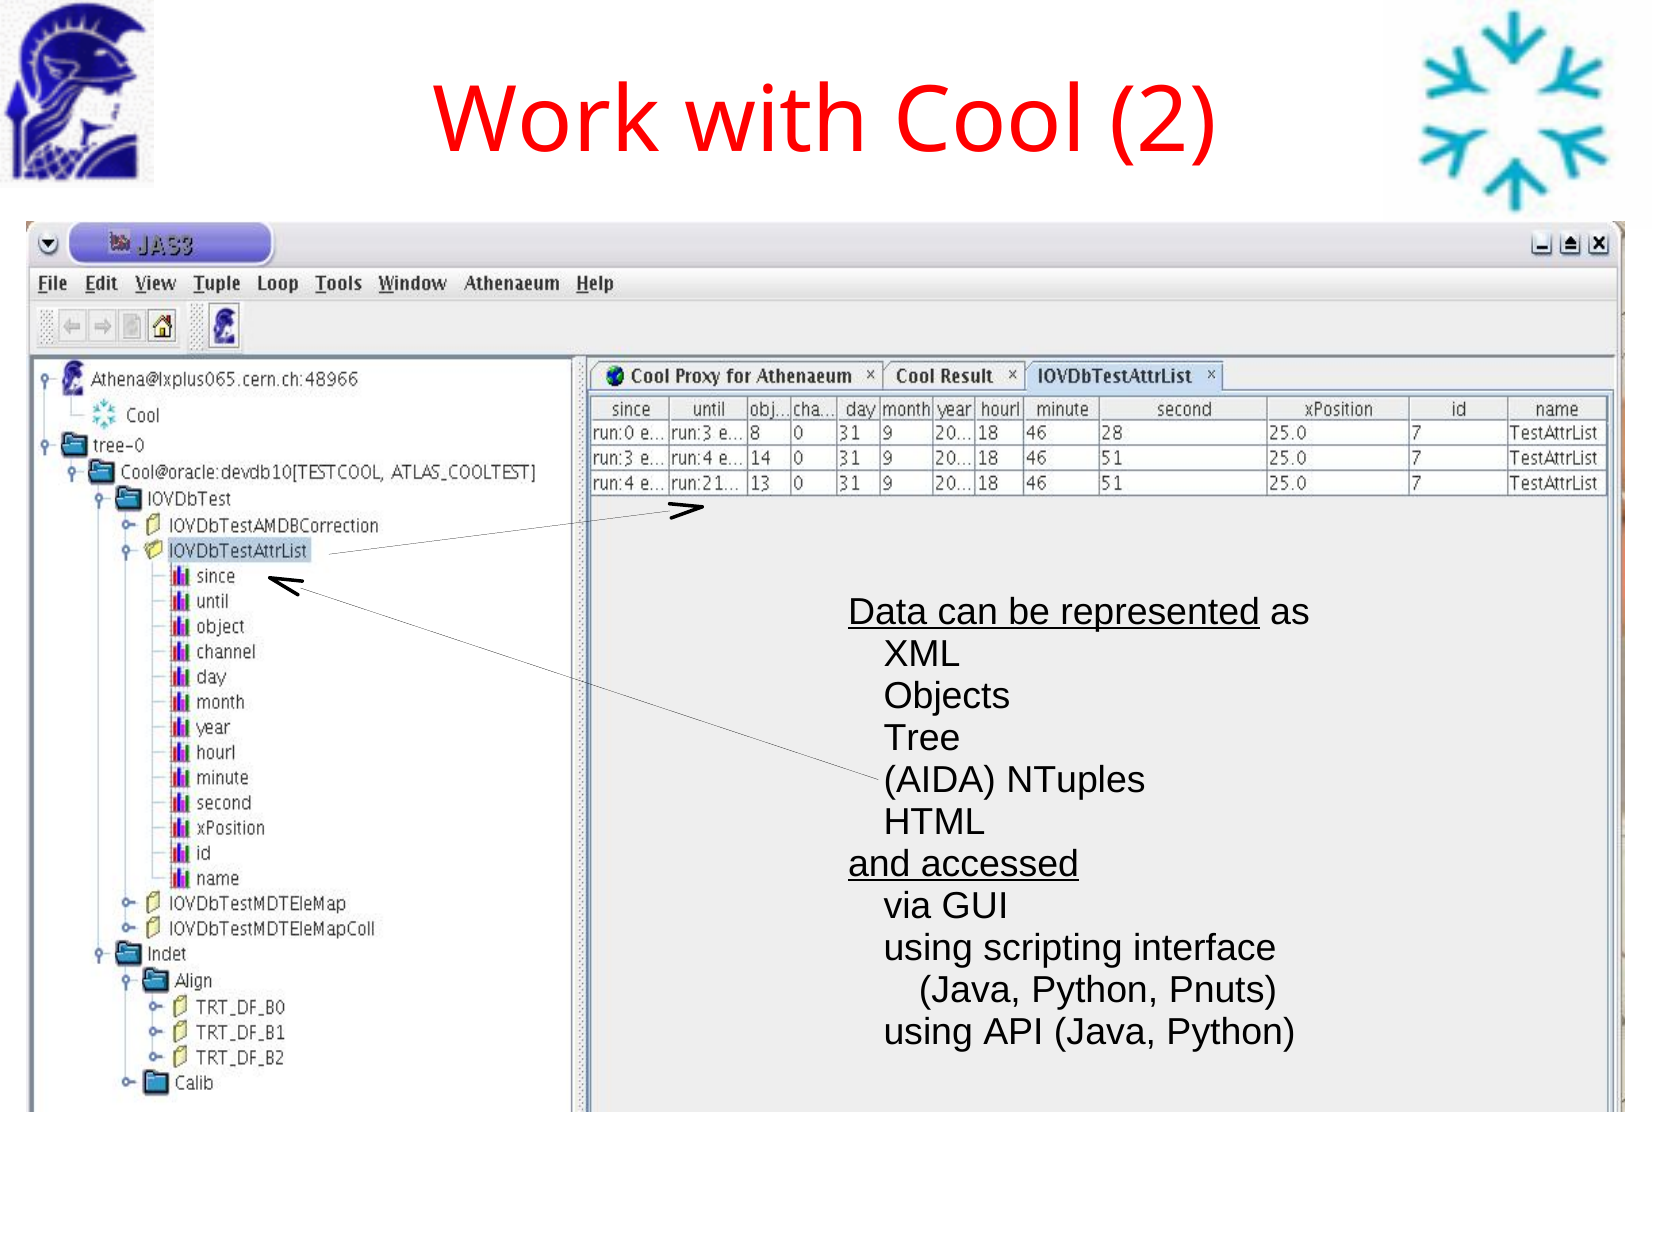

# Work with Cool (2)
Data can be represented as
XML
Objects
Tree
(AIDA) NTuples
HTML
and accessed
via GUI
using scripting interface
(Java, Python, Pnuts)
using API (Java, Python)